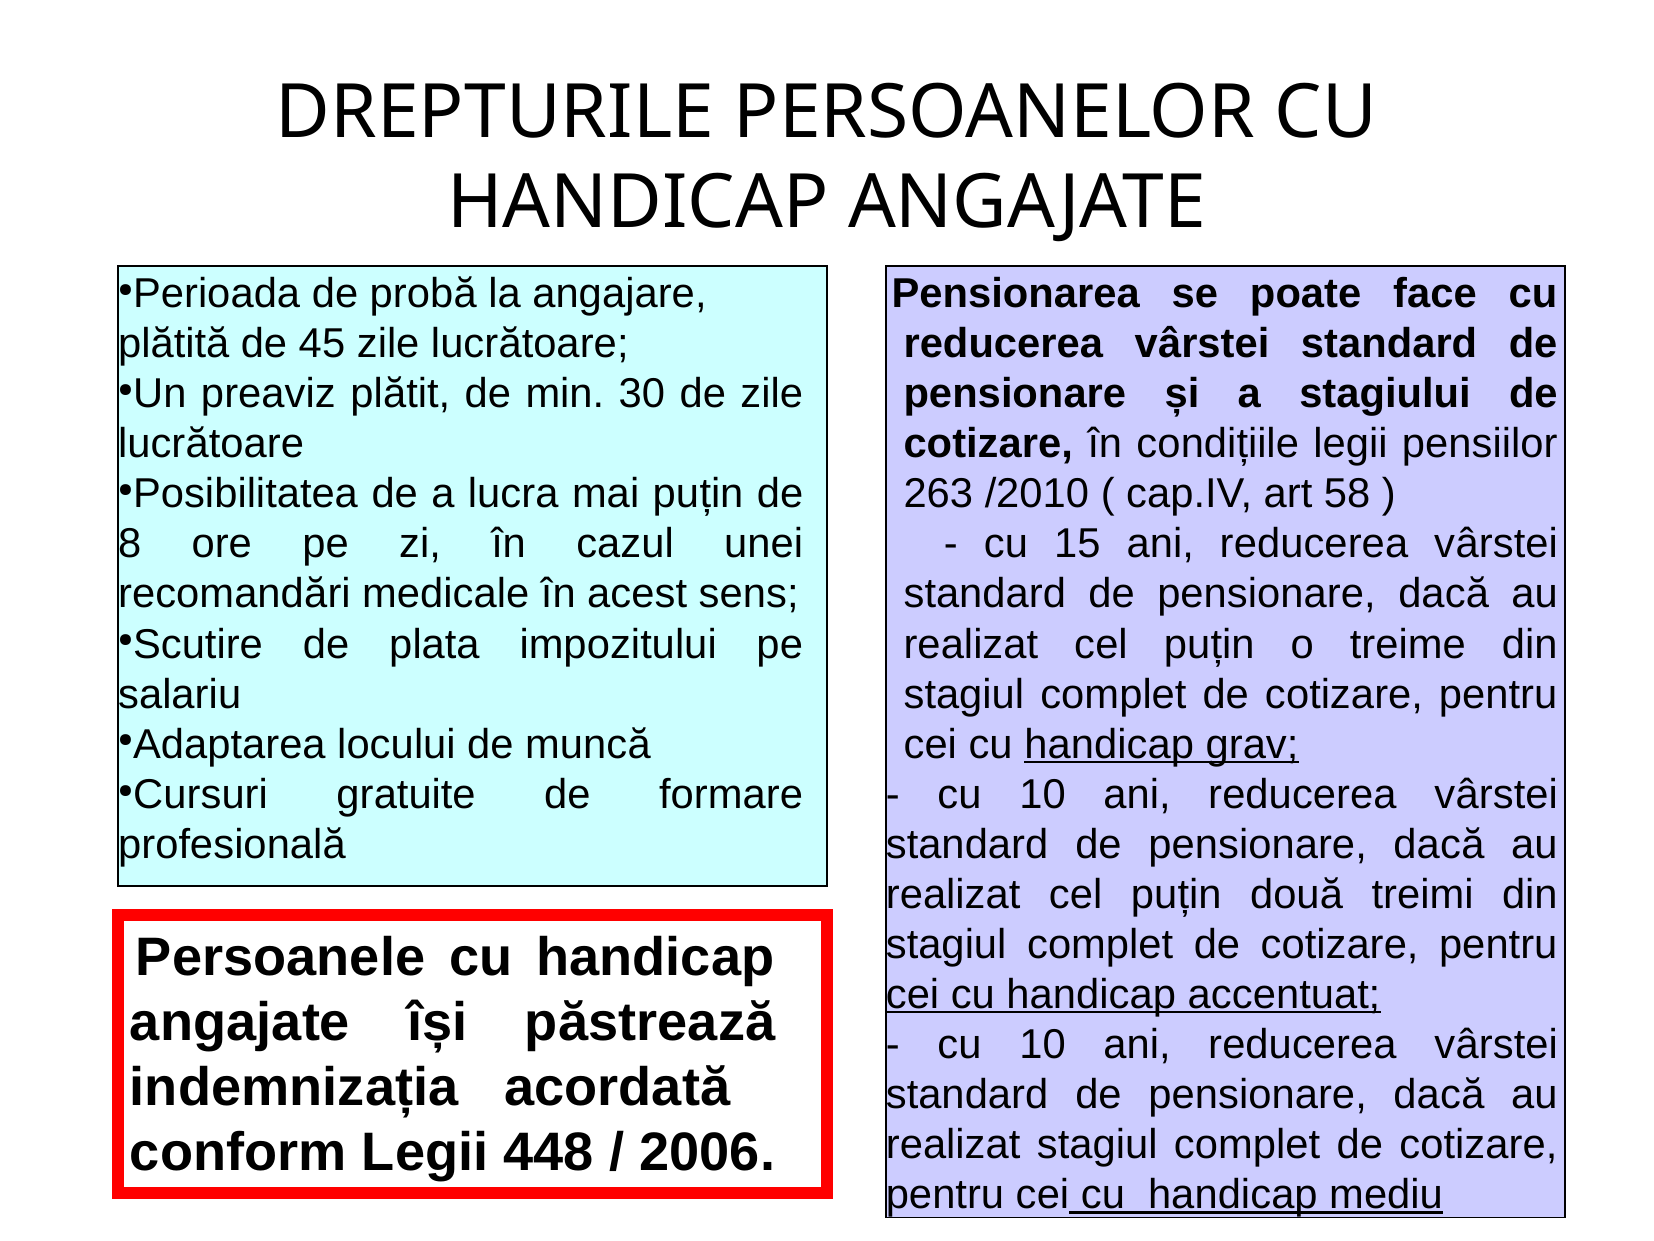

# DREPTURILE PERSOANELOR CU HANDICAP ANGAJATE
Perioada de probă la angajare, plătită de 45 zile lucrătoare;
Un preaviz plătit, de min. 30 de zile lucrătoare
Posibilitatea de a lucra mai puțin de 8 ore pe zi, în cazul unei recomandări medicale în acest sens;
Scutire de plata impozitului pe salariu
Adaptarea locului de muncă
Cursuri gratuite de formare profesională
Pensionarea se poate face cu reducerea vârstei standard de pensionare și a stagiului de cotizare, în condițiile legii pensiilor 263 /2010 ( cap.IV, art 58 )
 - cu 15 ani, reducerea vârstei standard de pensionare, dacă au realizat cel puțin o treime din stagiul complet de cotizare, pentru cei cu handicap grav;
- cu 10 ani, reducerea vârstei standard de pensionare, dacă au realizat cel puțin două treimi din stagiul complet de cotizare, pentru cei cu handicap accentuat;
- cu 10 ani, reducerea vârstei standard de pensionare, dacă au realizat stagiul complet de cotizare, pentru cei cu handicap mediu
Persoanele cu handicap angajate își păstrează indemnizația acordată conform Legii 448 / 2006.